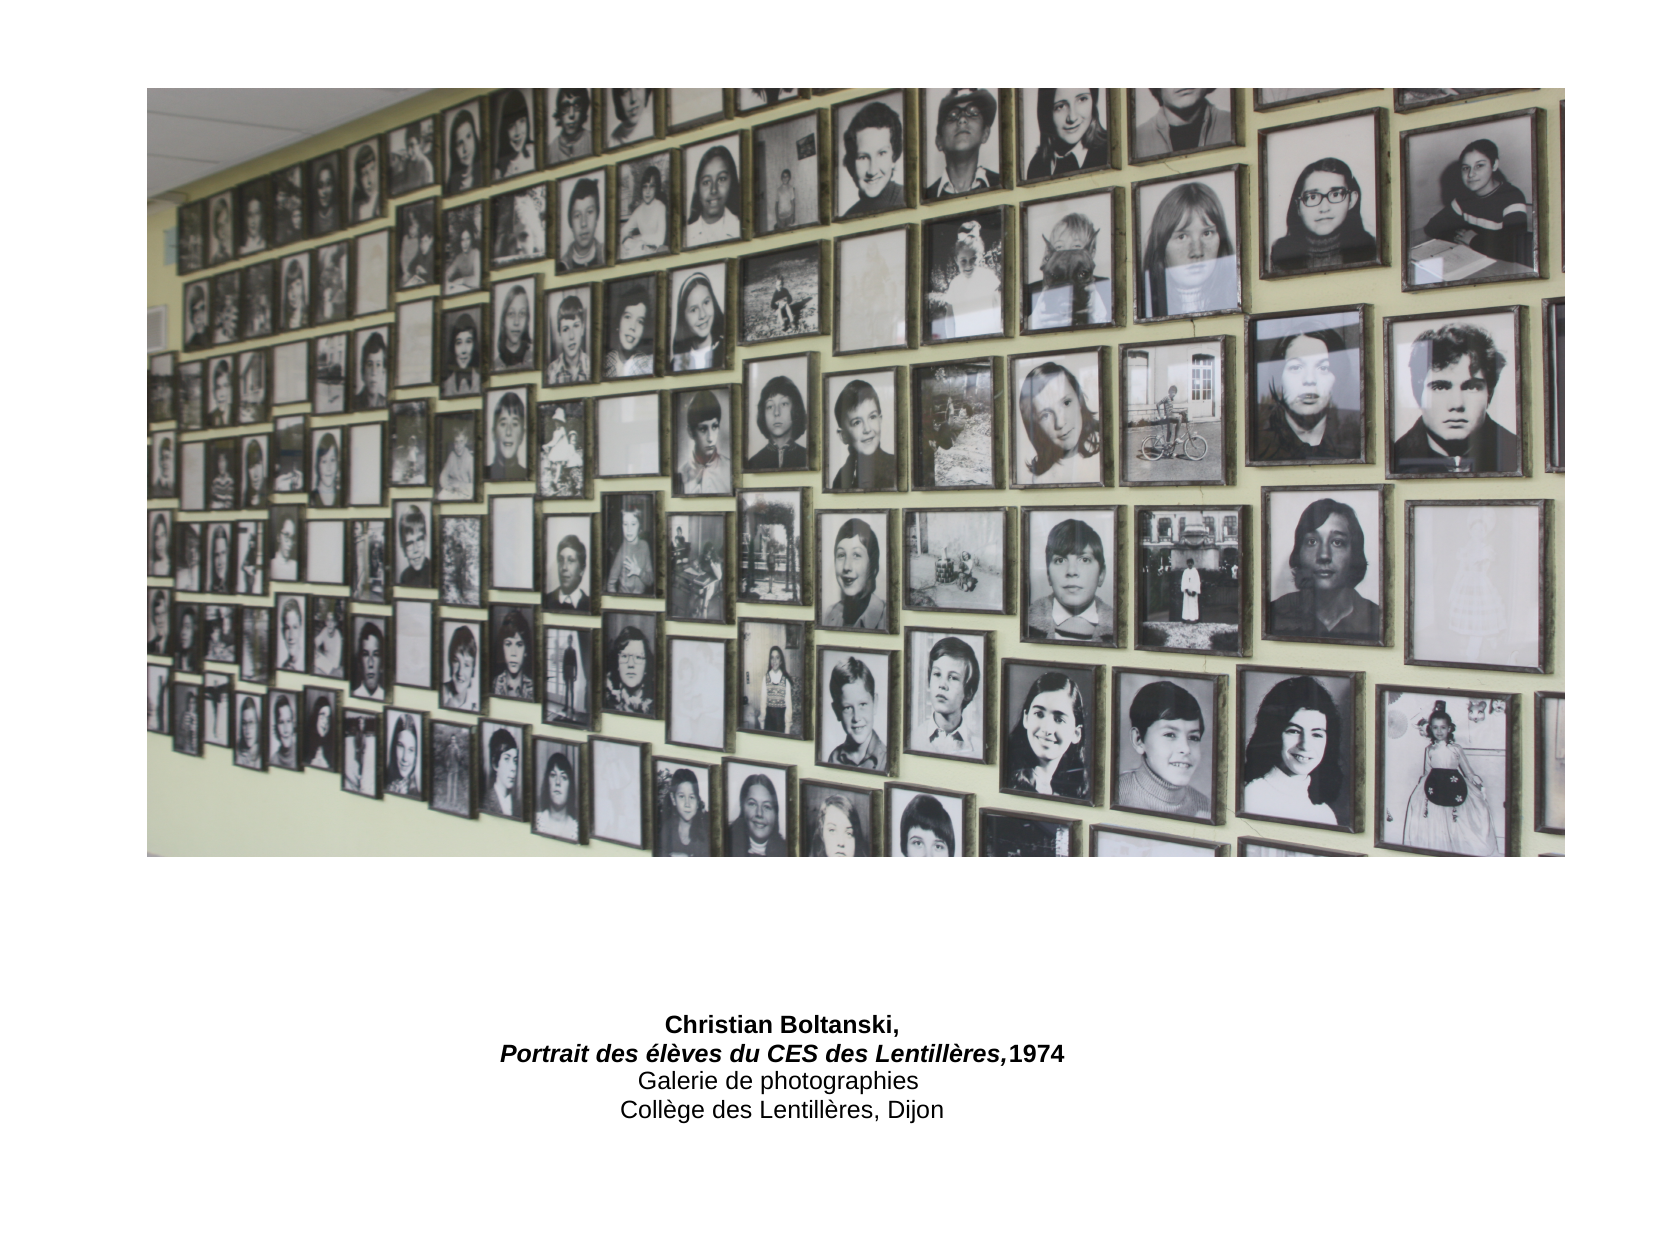

Christian Boltanski,
Portrait des élèves du CES des Lentillères,1974
Galerie de photographies
Collège des Lentillères, Dijon